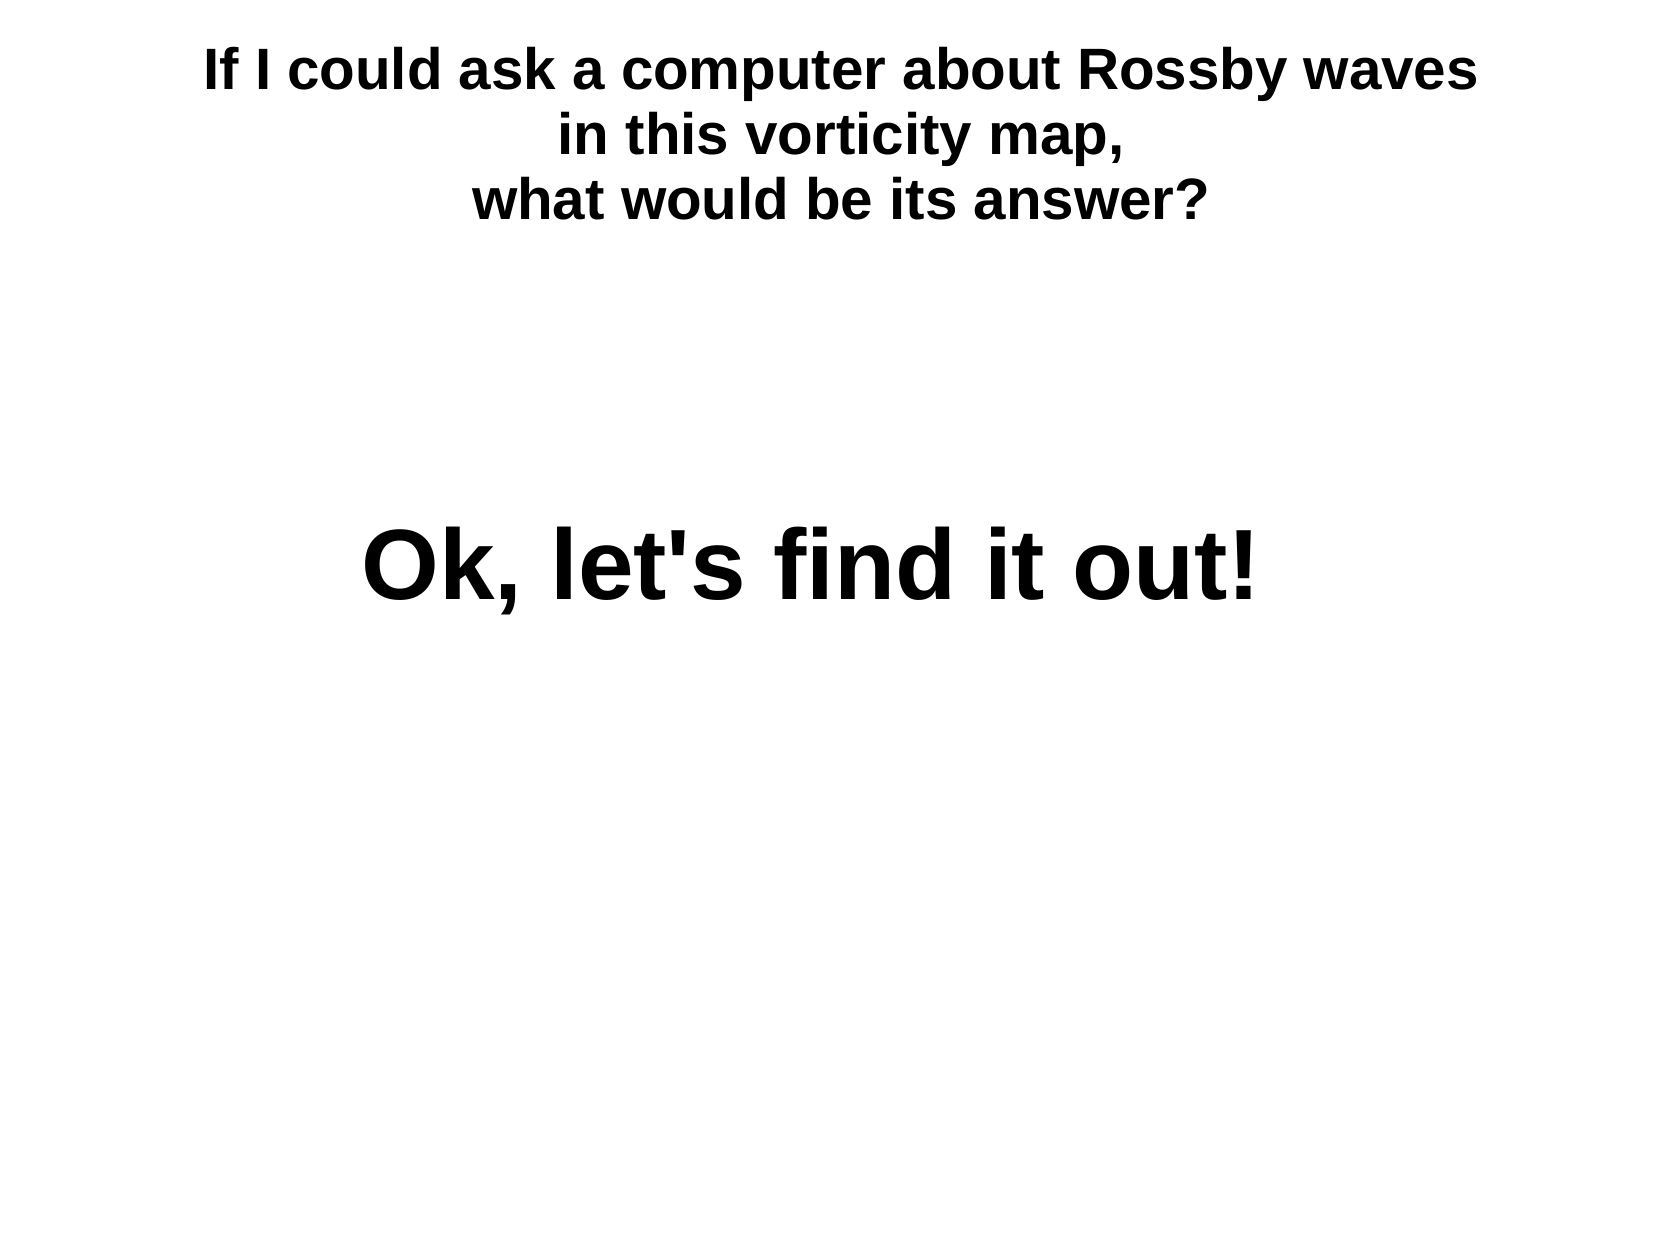

If I could ask a computer about Rossby waves
in this vorticity map,
what would be its answer?
Ok, let's find it out!